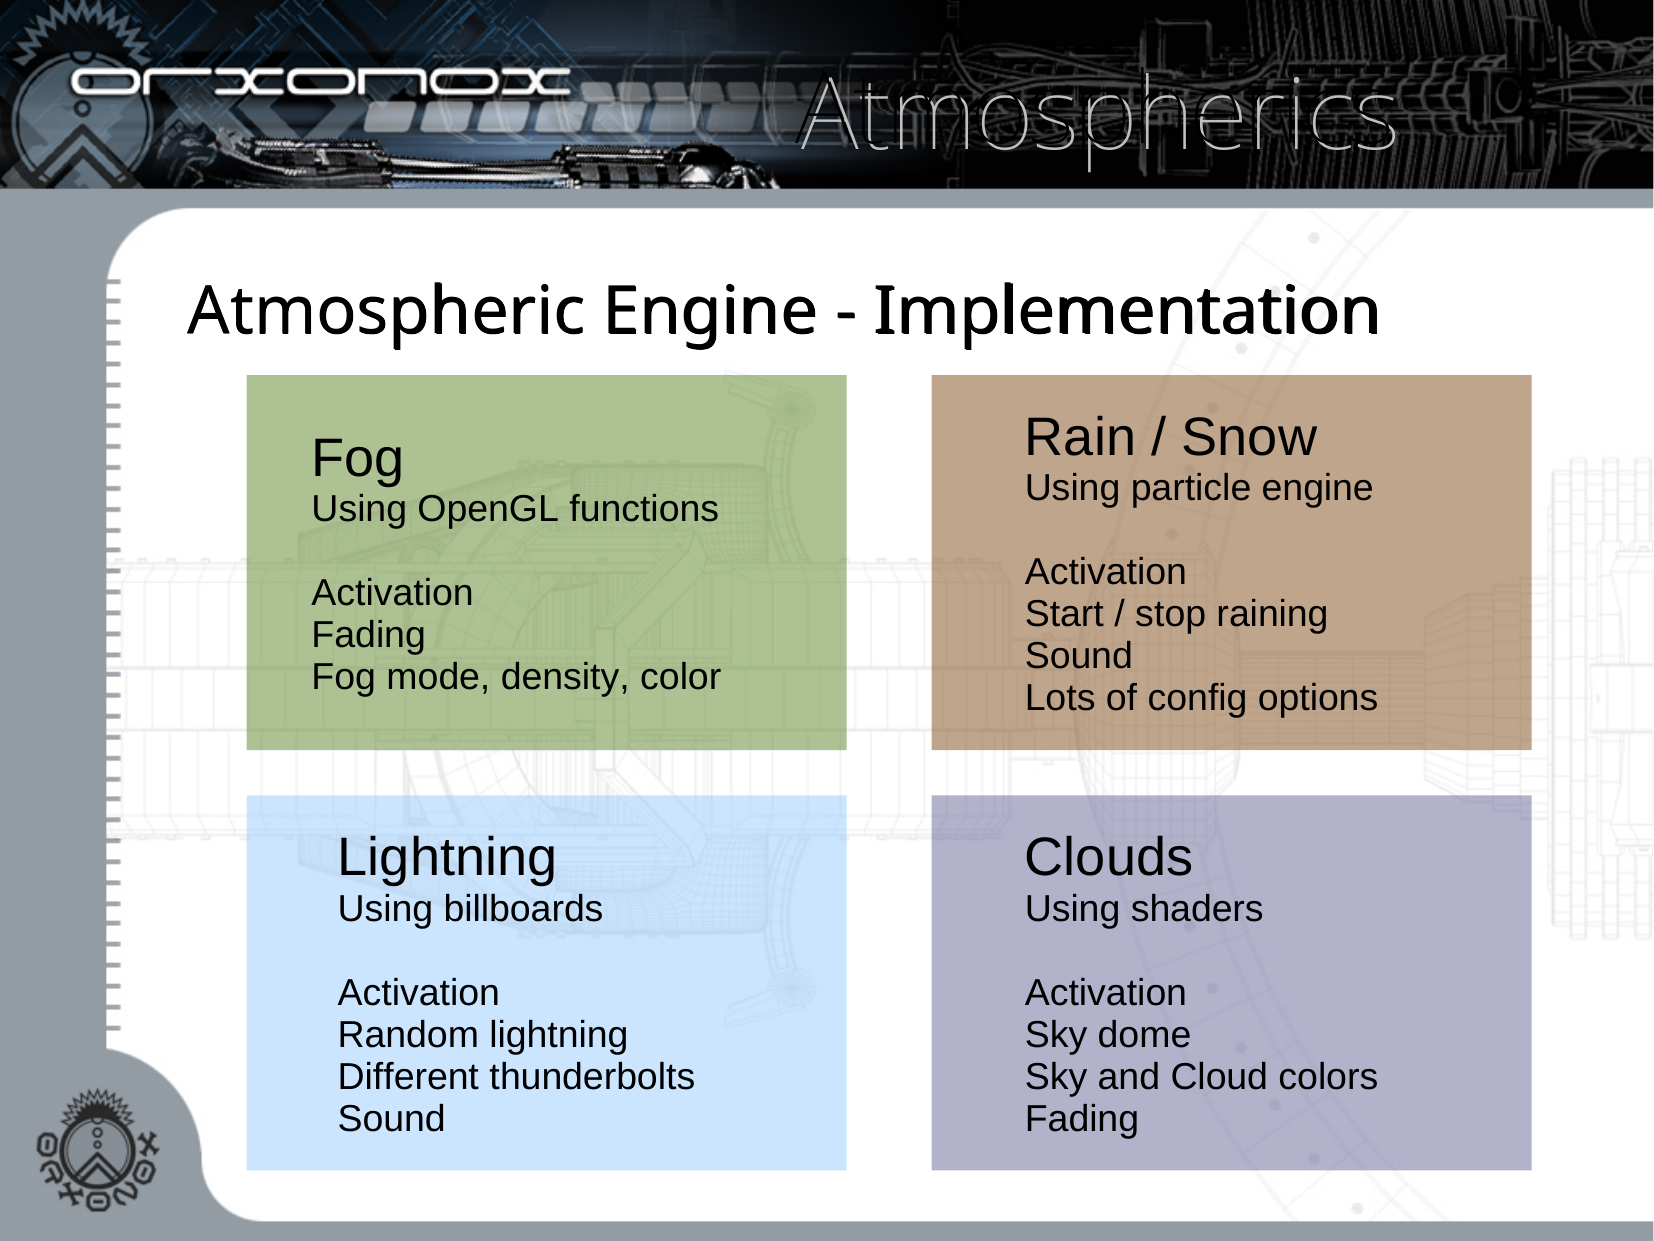

Atmospherics
Atmospheric Engine - Implementation
Fog
Using OpenGL functions
Activation
Fading
Fog mode, density, color
Rain / Snow
Using particle engine
Activation
Start / stop raining
Sound
Lots of config options
Lightning
Using billboards
Activation
Random lightning
Different thunderbolts
Sound
Clouds
Using shaders
Activation
Sky dome
Sky and Cloud colors
Fading